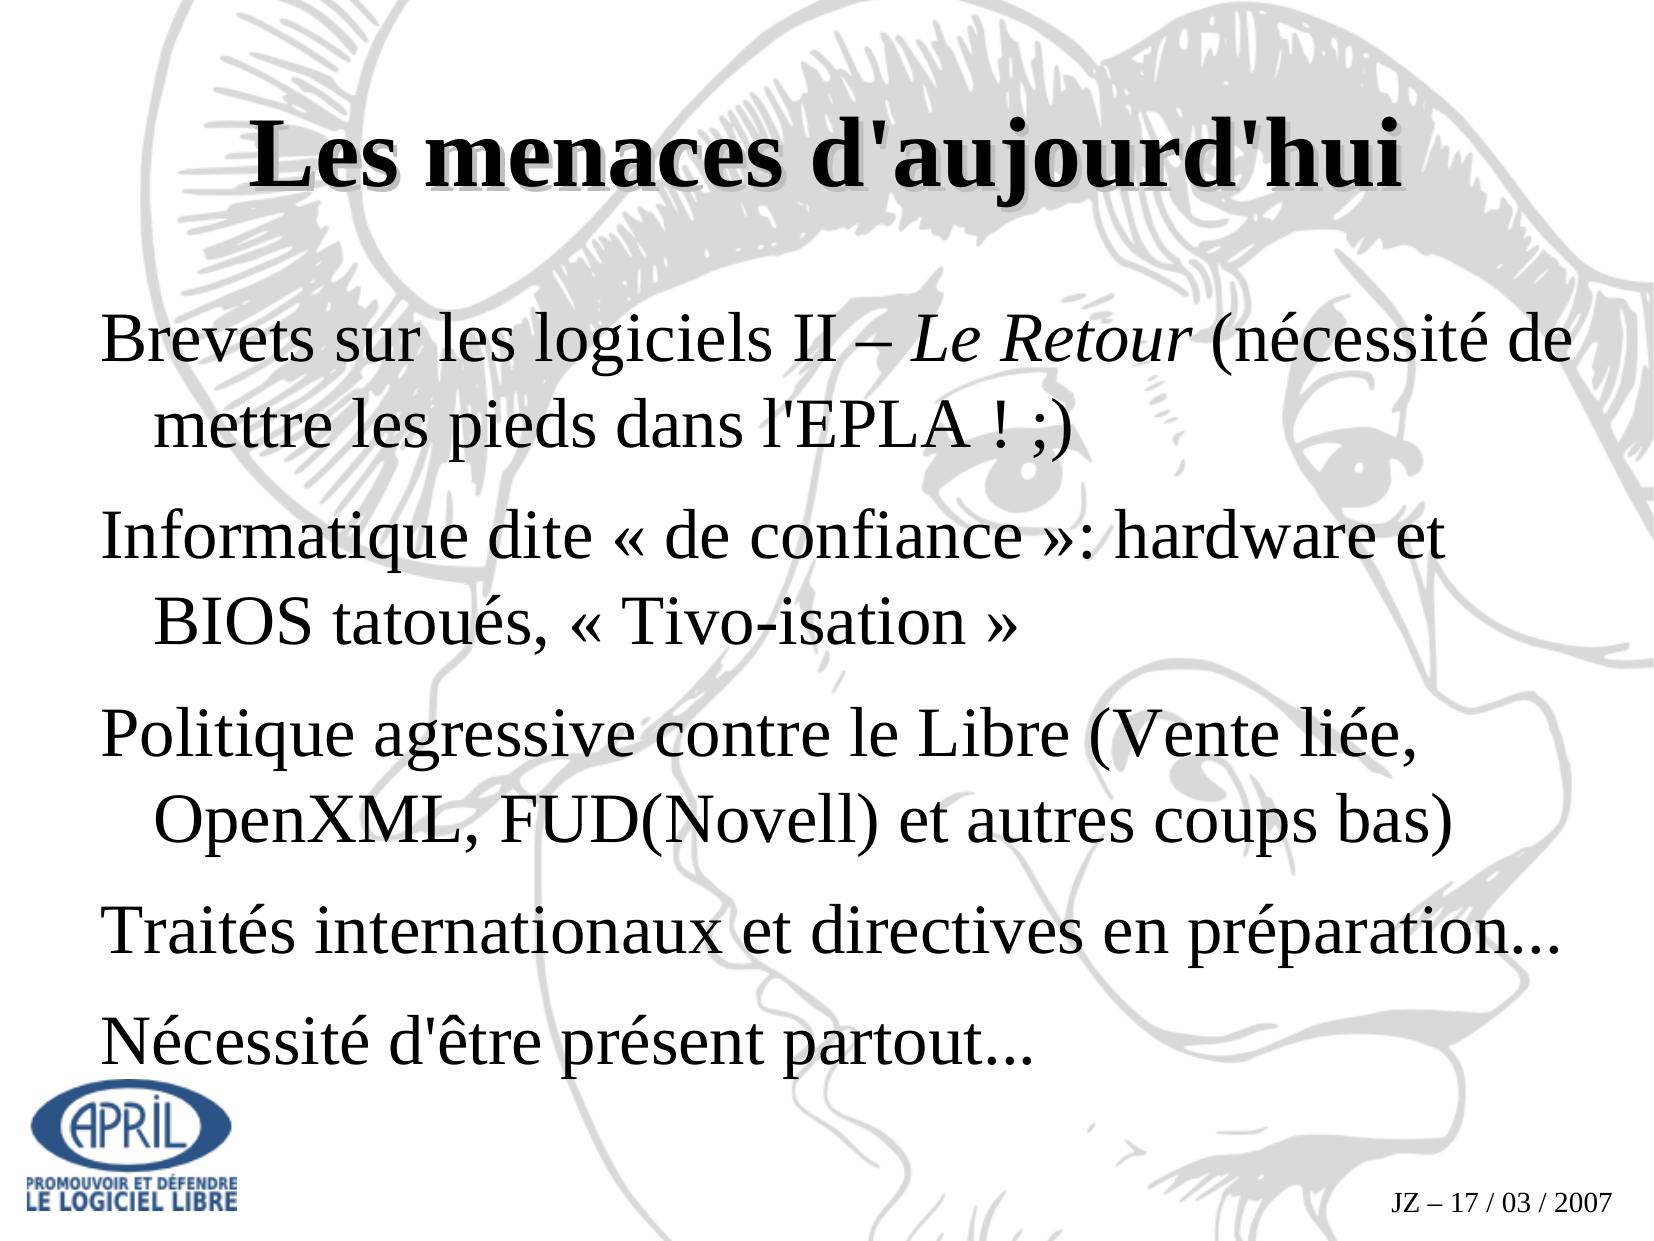

# Les menaces d'aujourd'hui
Brevets sur les logiciels II – Le Retour (nécessité de mettre les pieds dans l'EPLA ! ;)
Informatique dite « de confiance »: hardware et BIOS tatoués, « Tivo-isation »
Politique agressive contre le Libre (Vente liée, OpenXML, FUD(Novell) et autres coups bas)
Traités internationaux et directives en préparation...
Nécessité d'être présent partout...